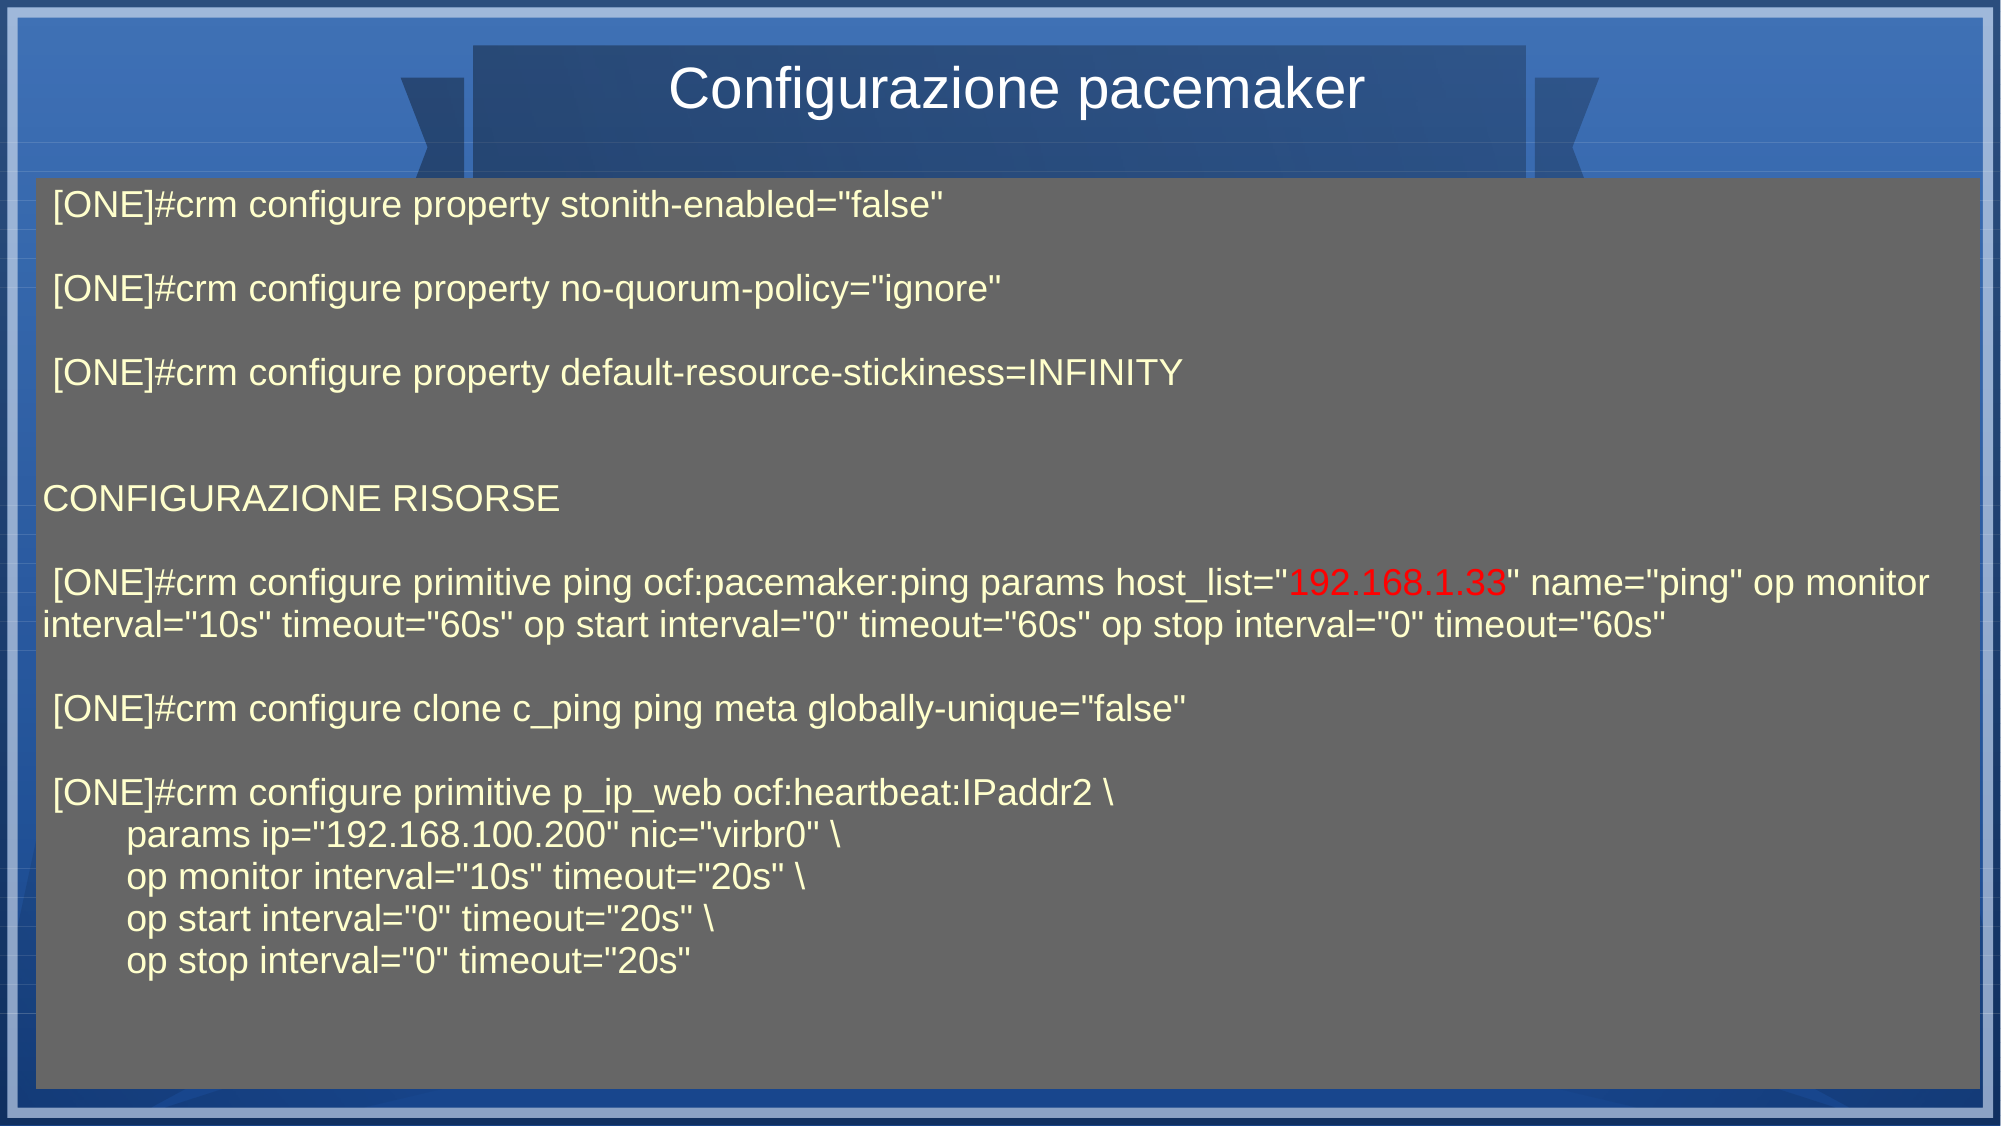

# Configurazione pacemaker
| [ONE]#crm configure property stonith-enabled="false" [ONE]#crm configure property no-quorum-policy="ignore" [ONE]#crm configure property default-resource-stickiness=INFINITY CONFIGURAZIONE RISORSE [ONE]#crm configure primitive ping ocf:pacemaker:ping params host\_list="192.168.1.33" name="ping" op monitor interval="10s" timeout="60s" op start interval="0" timeout="60s" op stop interval="0" timeout="60s" [ONE]#crm configure clone c\_ping ping meta globally-unique="false" [ONE]#crm configure primitive p\_ip\_web ocf:heartbeat:IPaddr2 \ params ip="192.168.100.200" nic="virbr0" \ op monitor interval="10s" timeout="20s" \ op start interval="0" timeout="20s" \ op stop interval="0" timeout="20s" |
| --- |